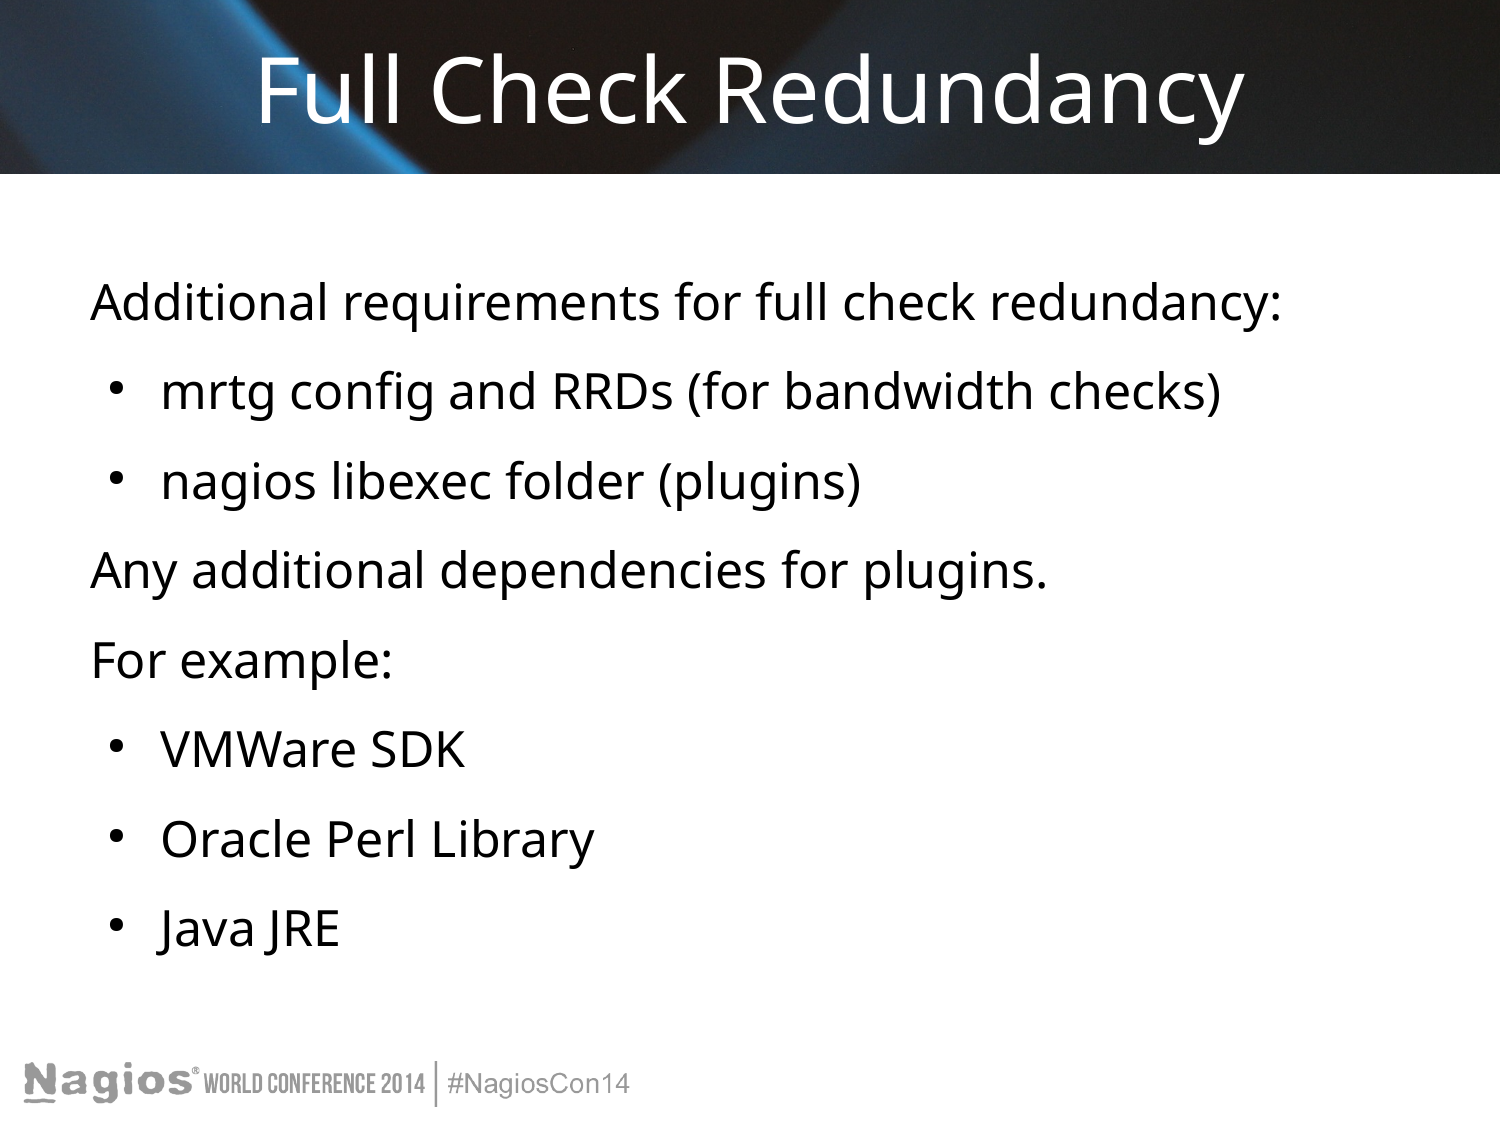

# Full Check Redundancy
Additional requirements for full check redundancy:
mrtg config and RRDs (for bandwidth checks)
nagios libexec folder (plugins)
Any additional dependencies for plugins.
For example:
VMWare SDK
Oracle Perl Library
Java JRE